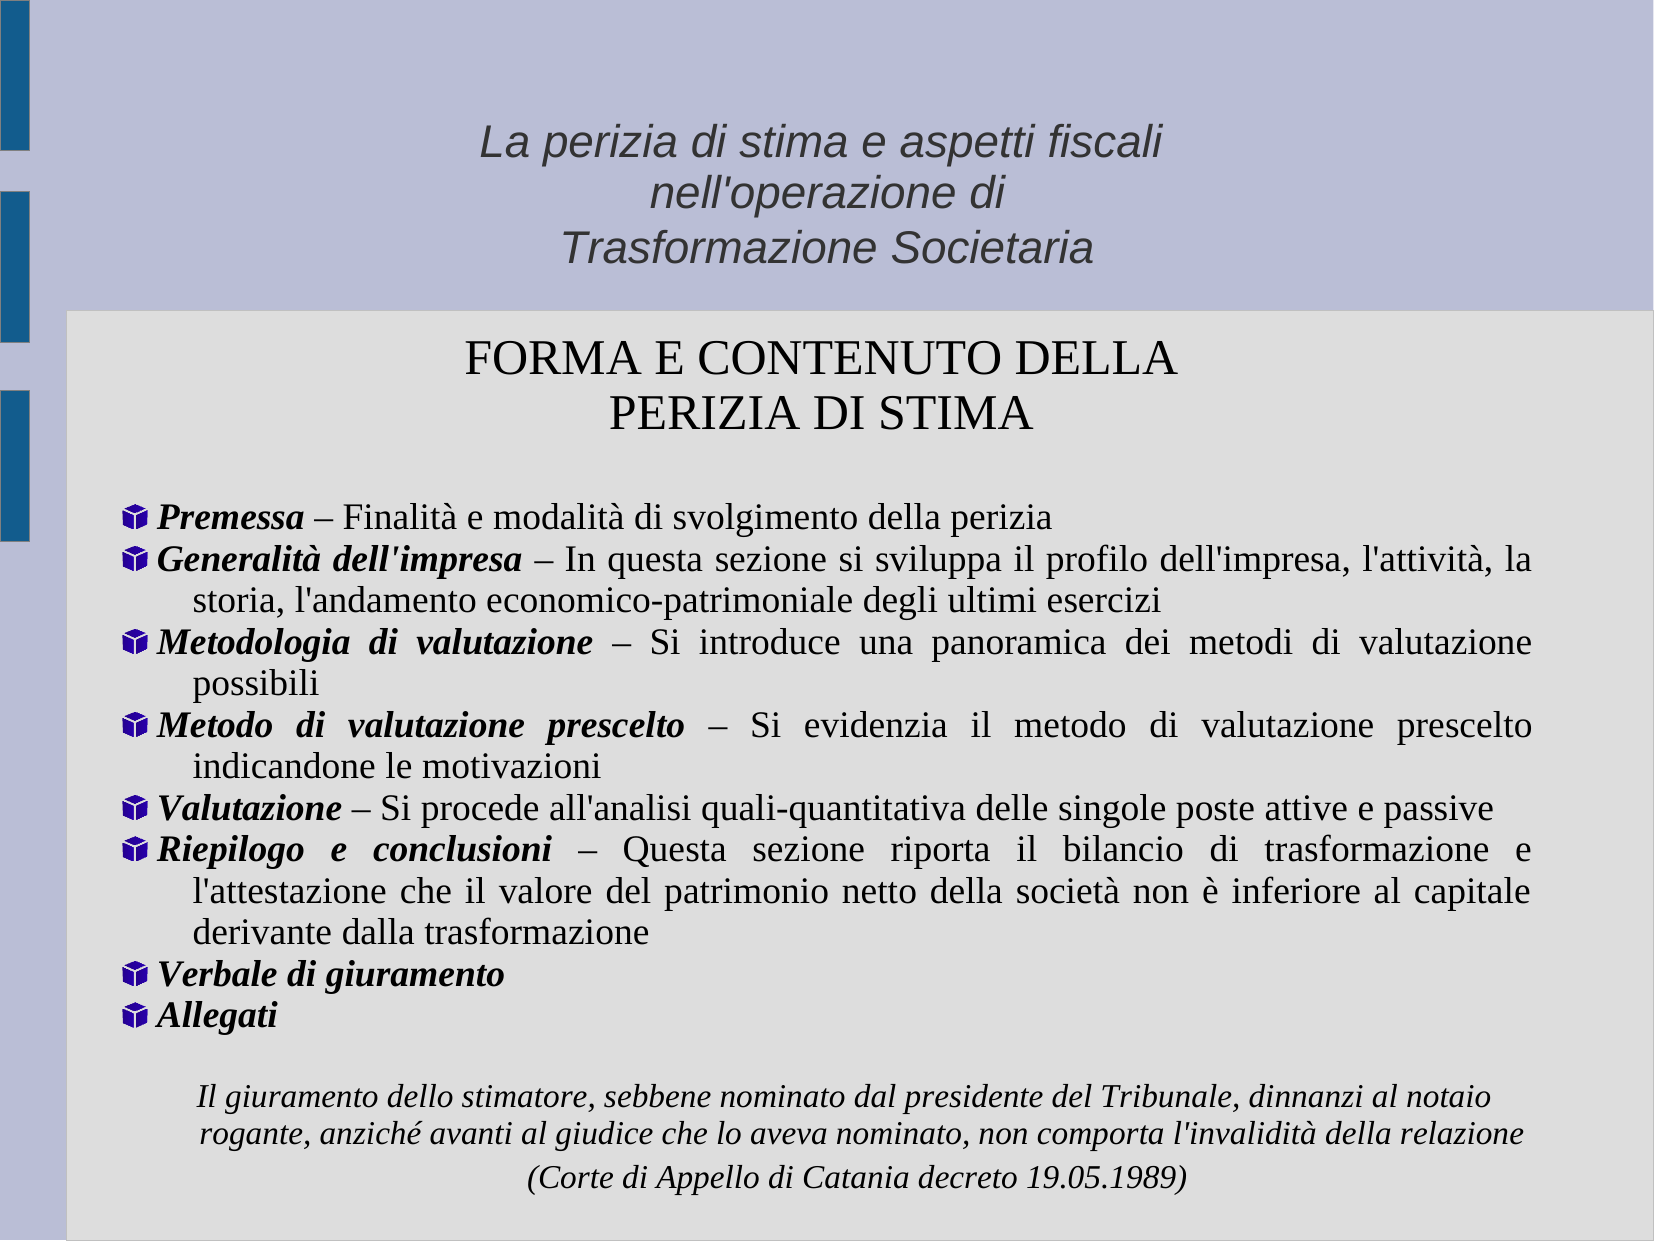

# La perizia di stima e aspetti fiscali nell'operazione di Trasformazione Societaria
FORMA E CONTENUTO DELLA
PERIZIA DI STIMA
Premessa – Finalità e modalità di svolgimento della perizia
Generalità dell'impresa – In questa sezione si sviluppa il profilo dell'impresa, l'attività, la storia, l'andamento economico-patrimoniale degli ultimi esercizi
Metodologia di valutazione – Si introduce una panoramica dei metodi di valutazione possibili
Metodo di valutazione prescelto – Si evidenzia il metodo di valutazione prescelto indicandone le motivazioni
Valutazione – Si procede all'analisi quali-quantitativa delle singole poste attive e passive
Riepilogo e conclusioni – Questa sezione riporta il bilancio di trasformazione e l'attestazione che il valore del patrimonio netto della società non è inferiore al capitale derivante dalla trasformazione
Verbale di giuramento
Allegati
Il giuramento dello stimatore, sebbene nominato dal presidente del Tribunale, dinnanzi al notaio rogante, anziché avanti al giudice che lo aveva nominato, non comporta l'invalidità della relazione (Corte di Appello di Catania decreto 19.05.1989)